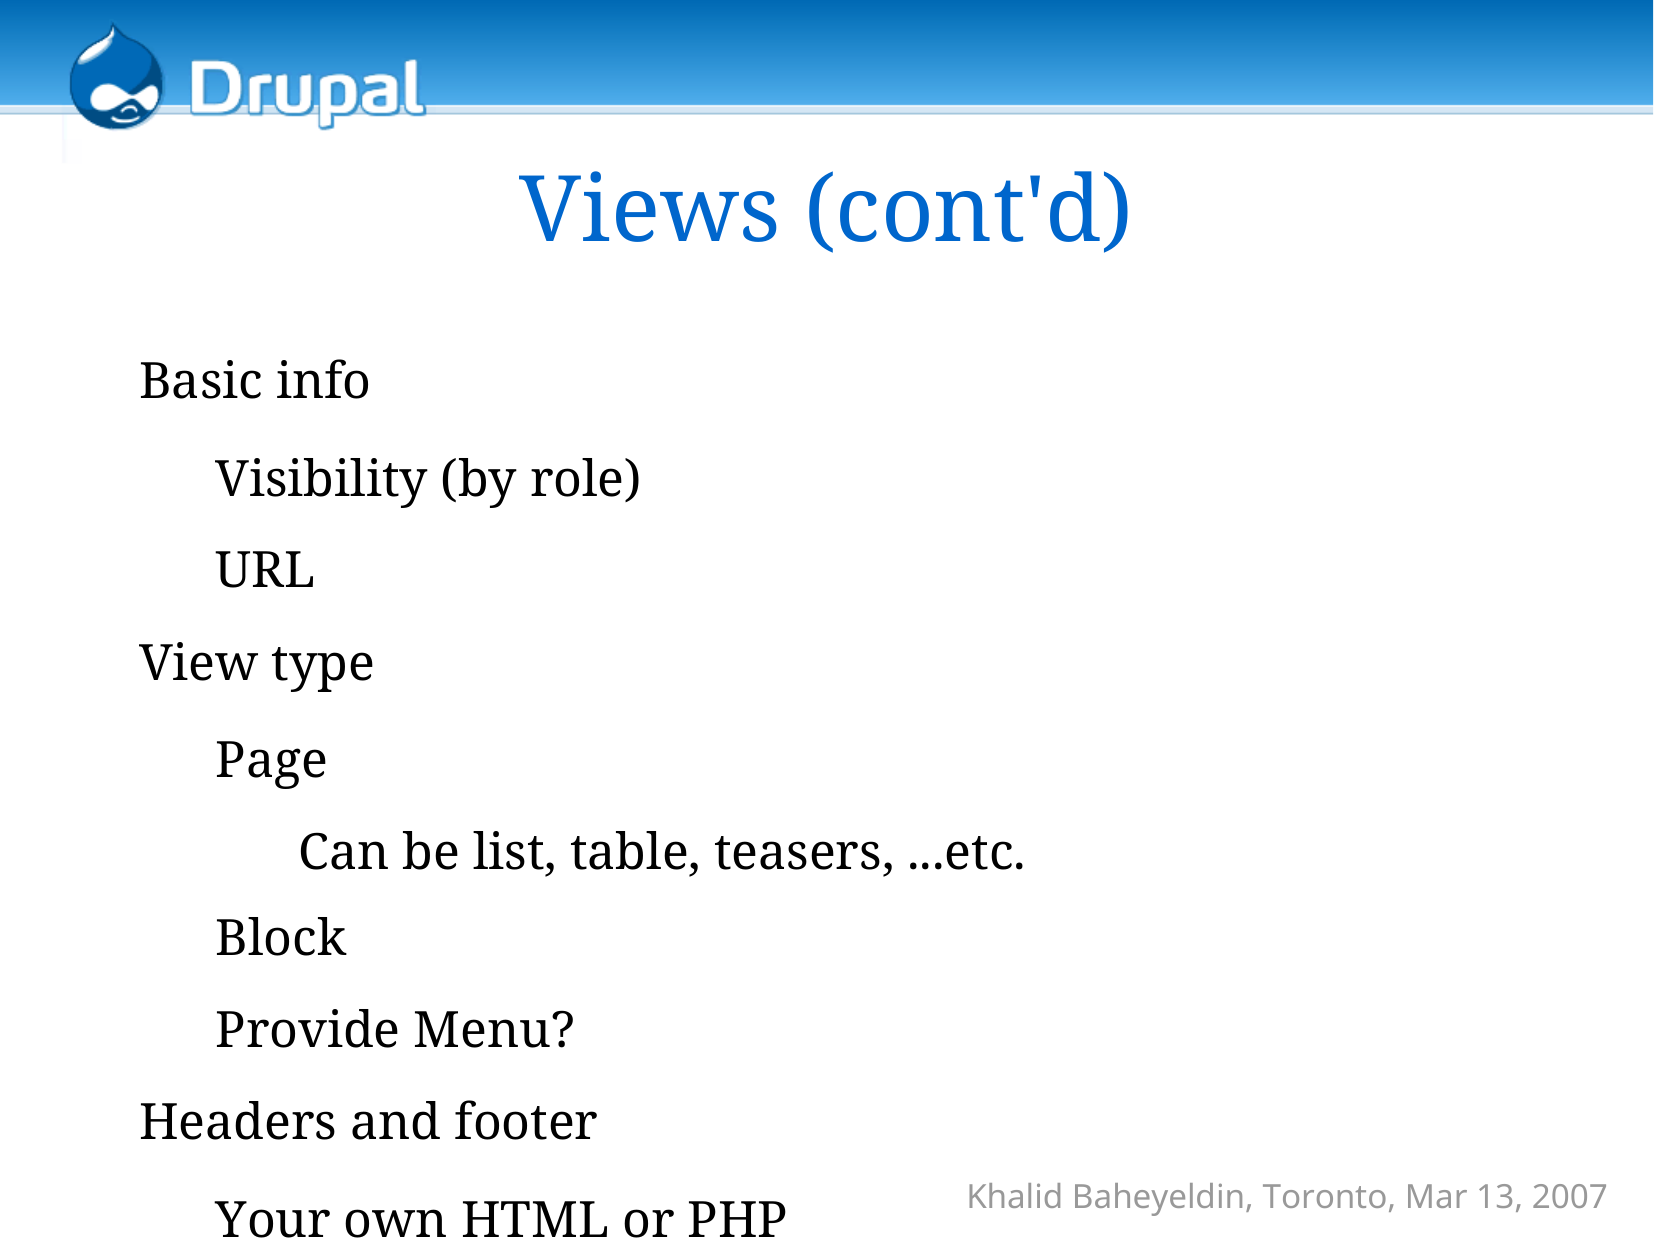

# Views (cont'd)
Basic info
Visibility (by role)
URL
View type
Page
Can be list, table, teasers, ...etc.
Block
Provide Menu?
Headers and footer
Your own HTML or PHP